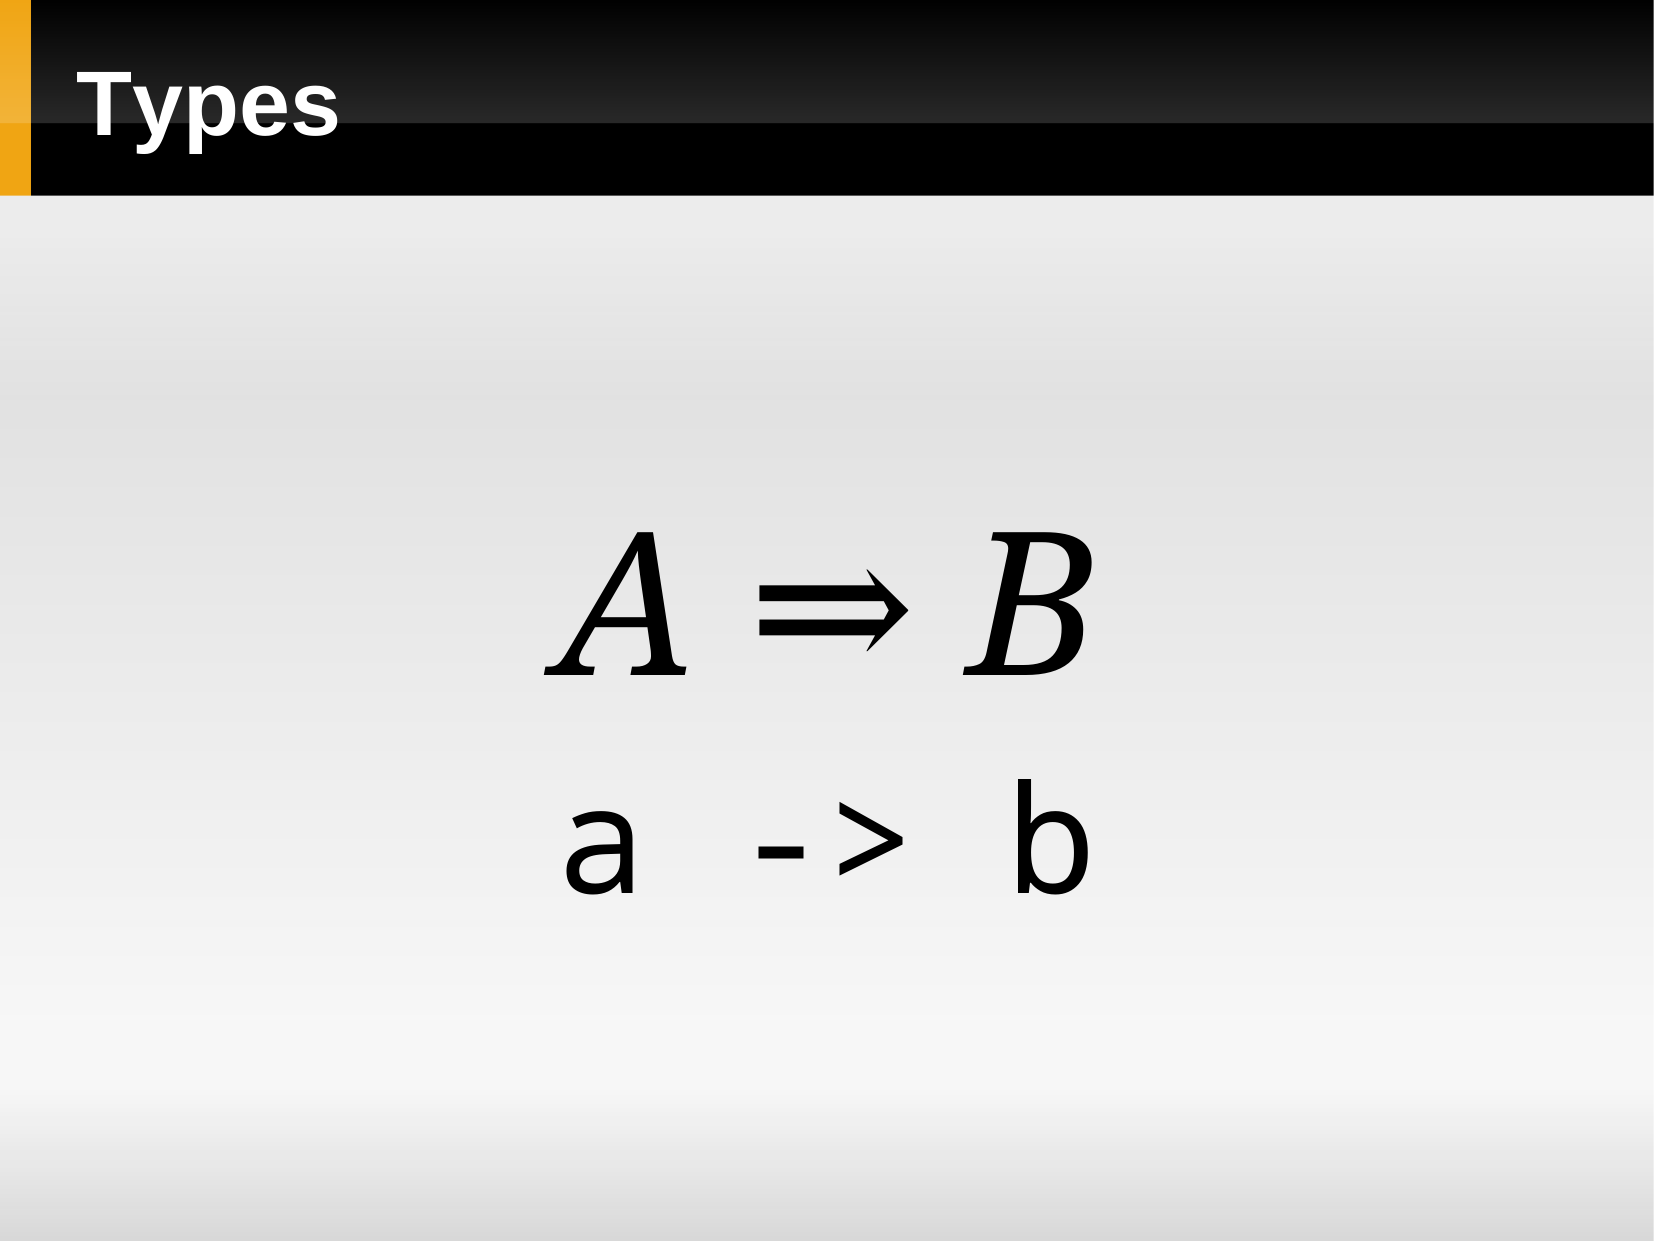

# Types
A ⇒ B
a -> b